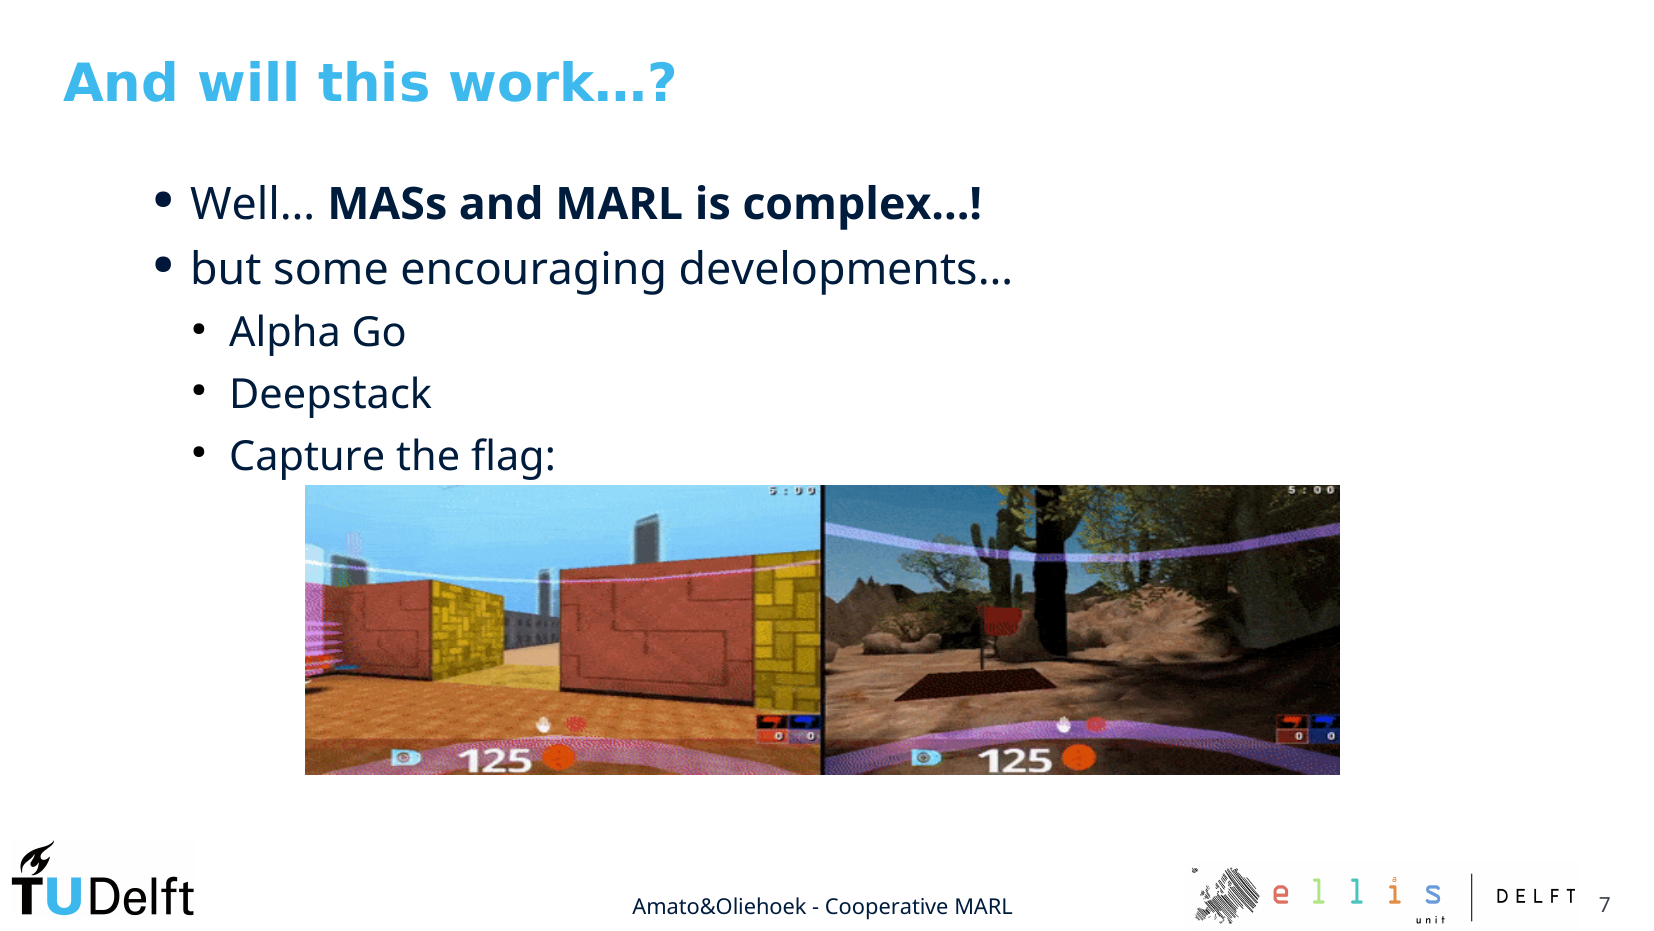

# And will this work…?
Well… MASs and MARL is complex…!
but some encouraging developments…
Alpha Go
Deepstack
Capture the flag:
Amato&Oliehoek - Cooperative MARL